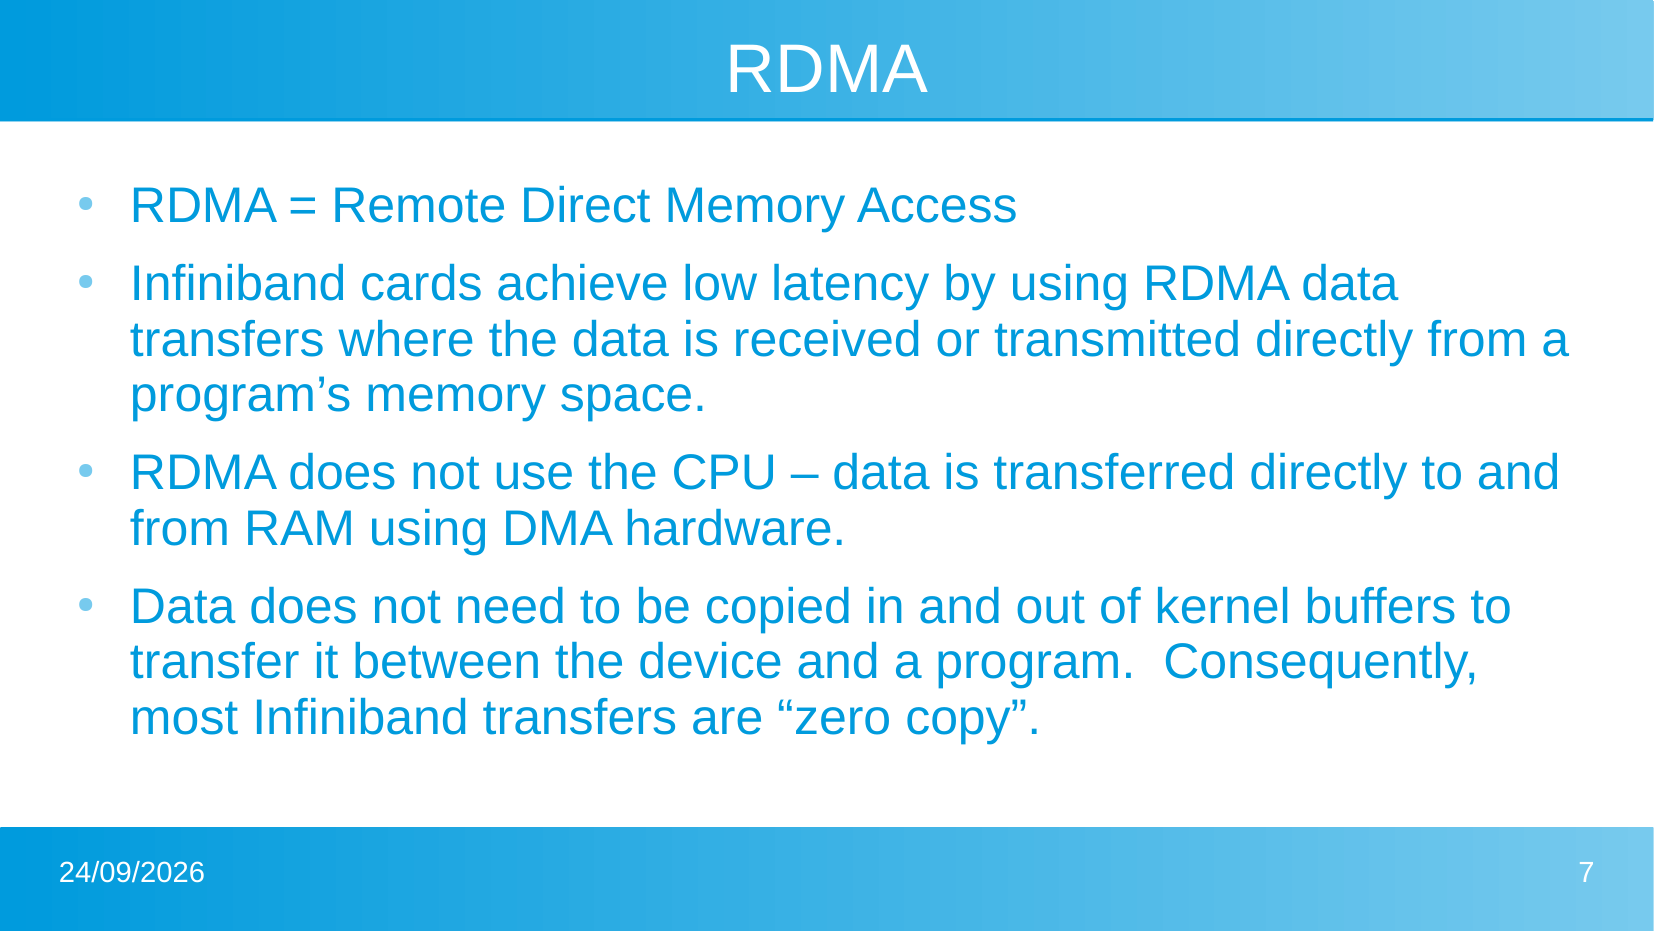

# RDMA
RDMA = Remote Direct Memory Access
Infiniband cards achieve low latency by using RDMA data transfers where the data is received or transmitted directly from a program’s memory space.
RDMA does not use the CPU – data is transferred directly to and from RAM using DMA hardware.
Data does not need to be copied in and out of kernel buffers to transfer it between the device and a program. Consequently, most Infiniband transfers are “zero copy”.
7